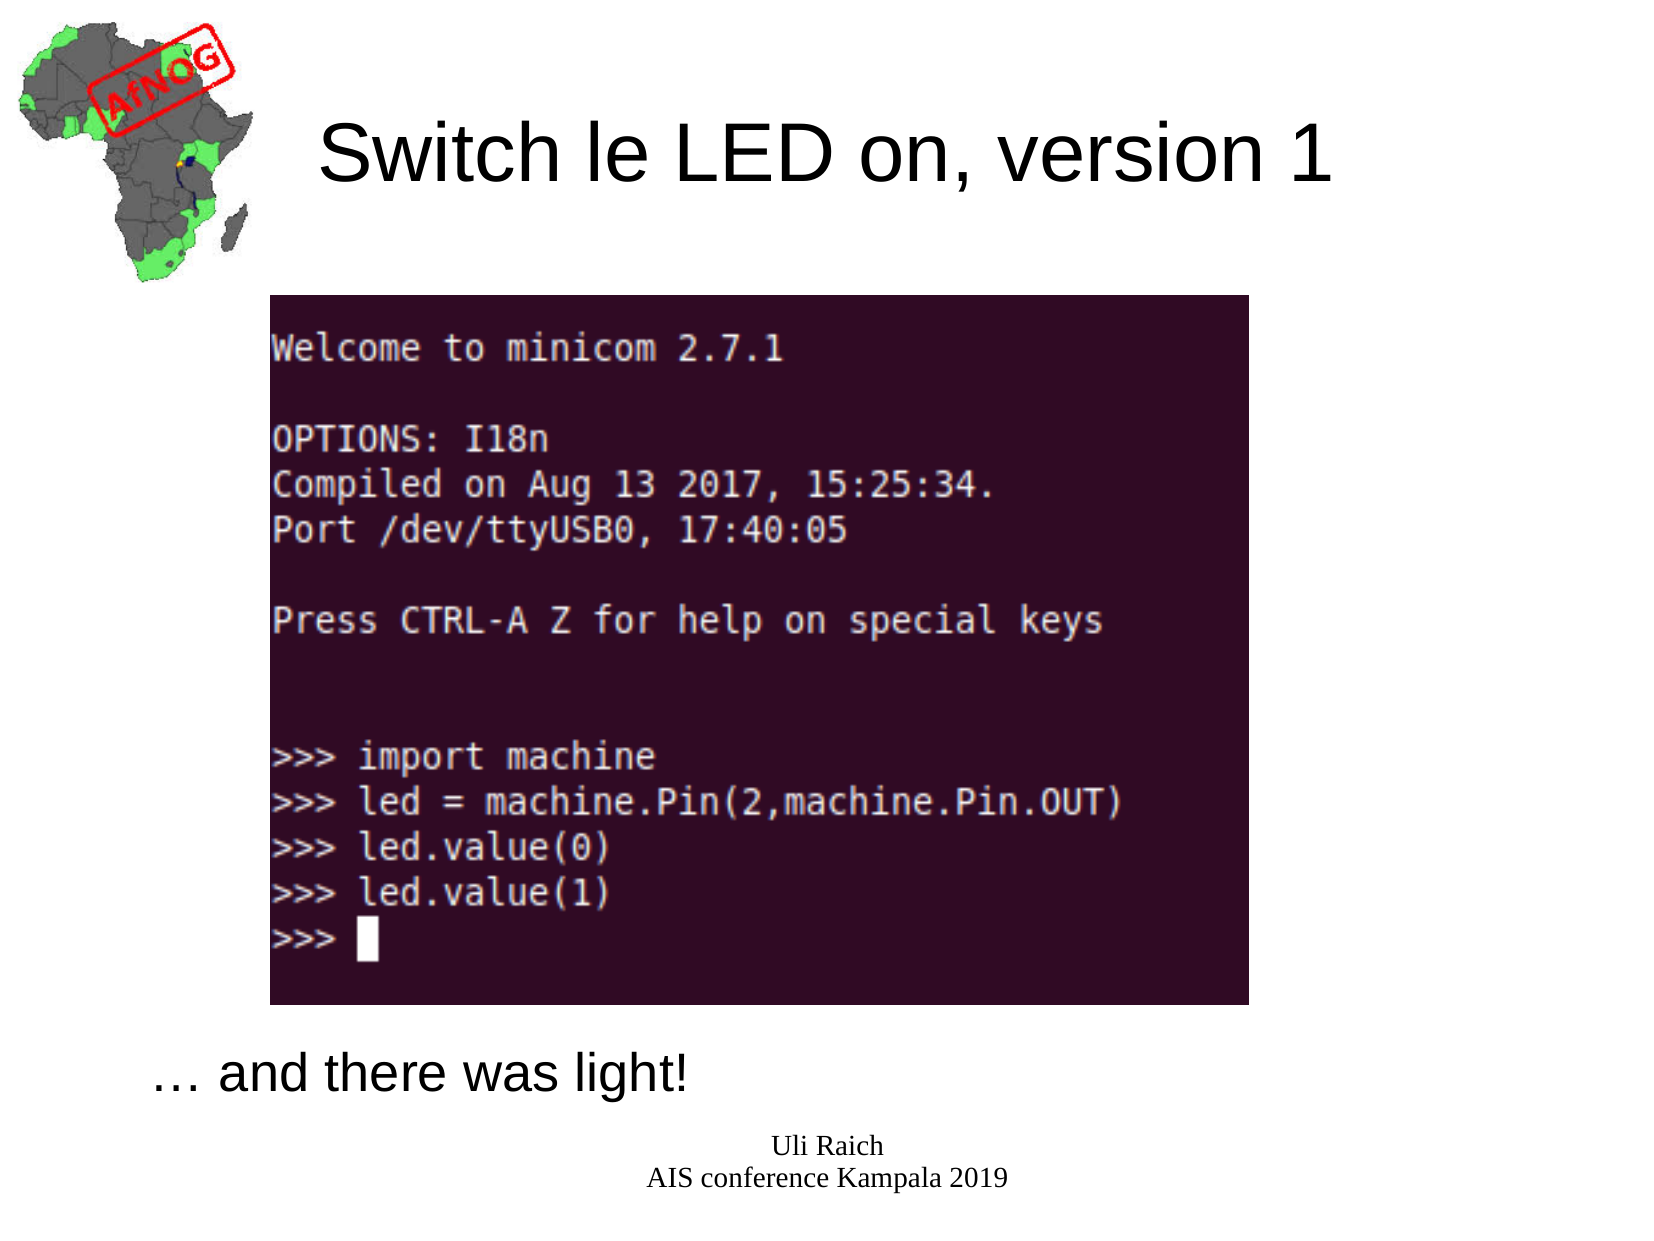

# Switch le LED on, version 1
… and there was light!